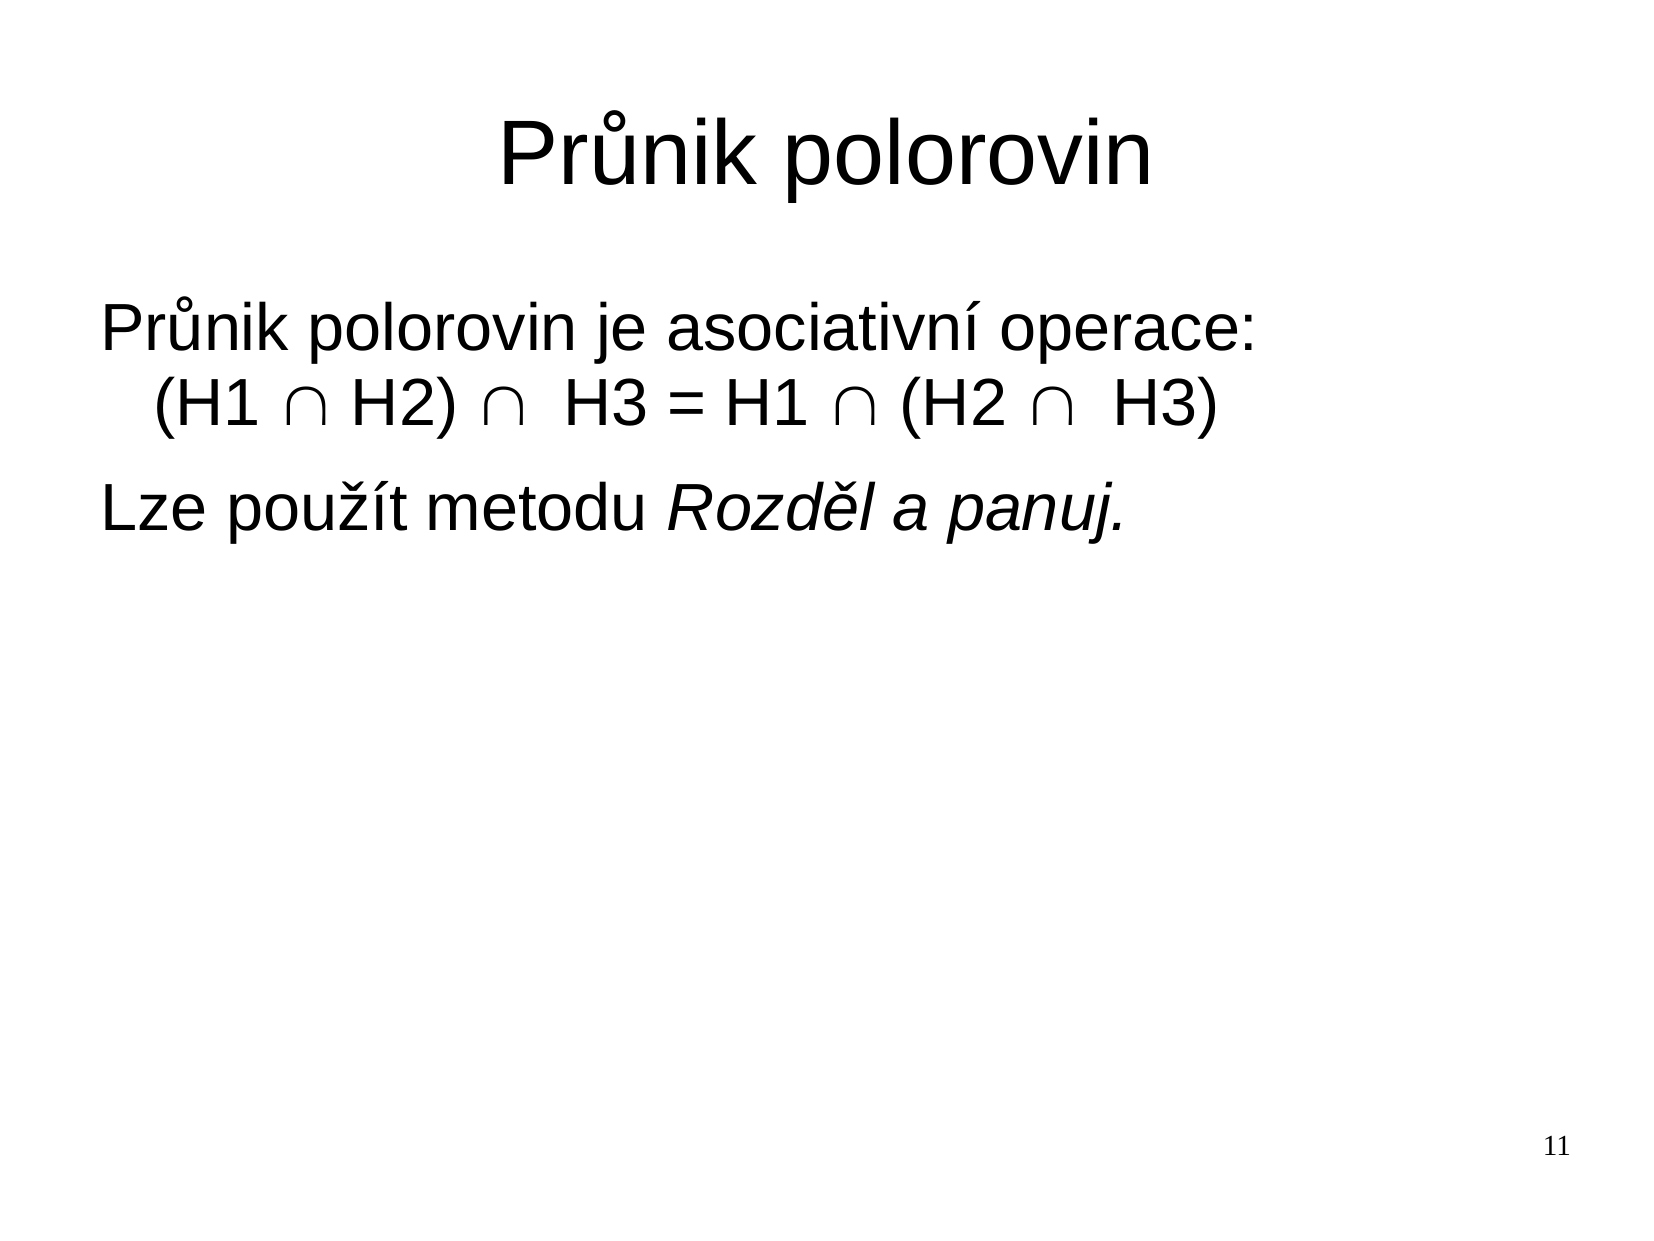

# Průnik polorovin
Průnik polorovin je asociativní operace:
(H1  H2)  H3 = H1  (H2  H3)
Lze použít metodu Rozděl a panuj.
11